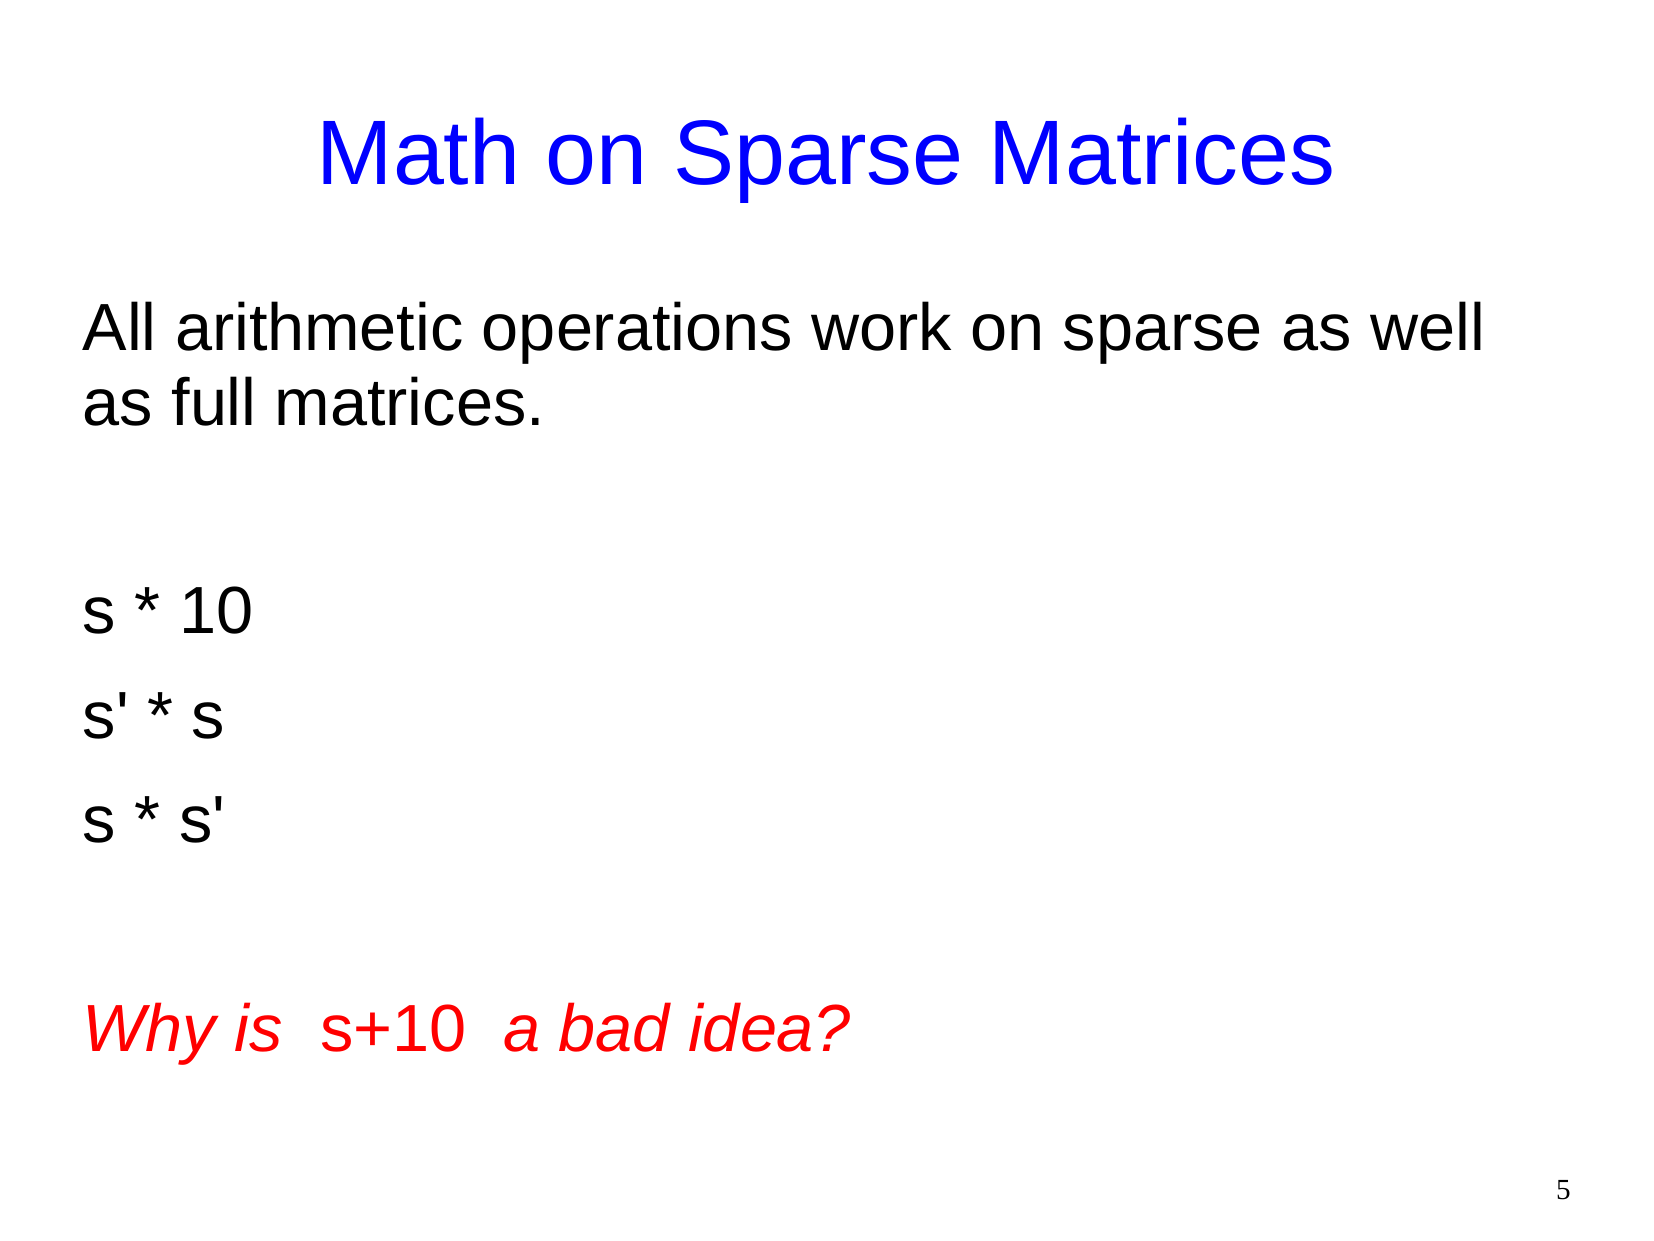

# Math on Sparse Matrices
All arithmetic operations work on sparse as well as full matrices.
s * 10
s' * s
s * s'
Why is s+10 a bad idea?
5